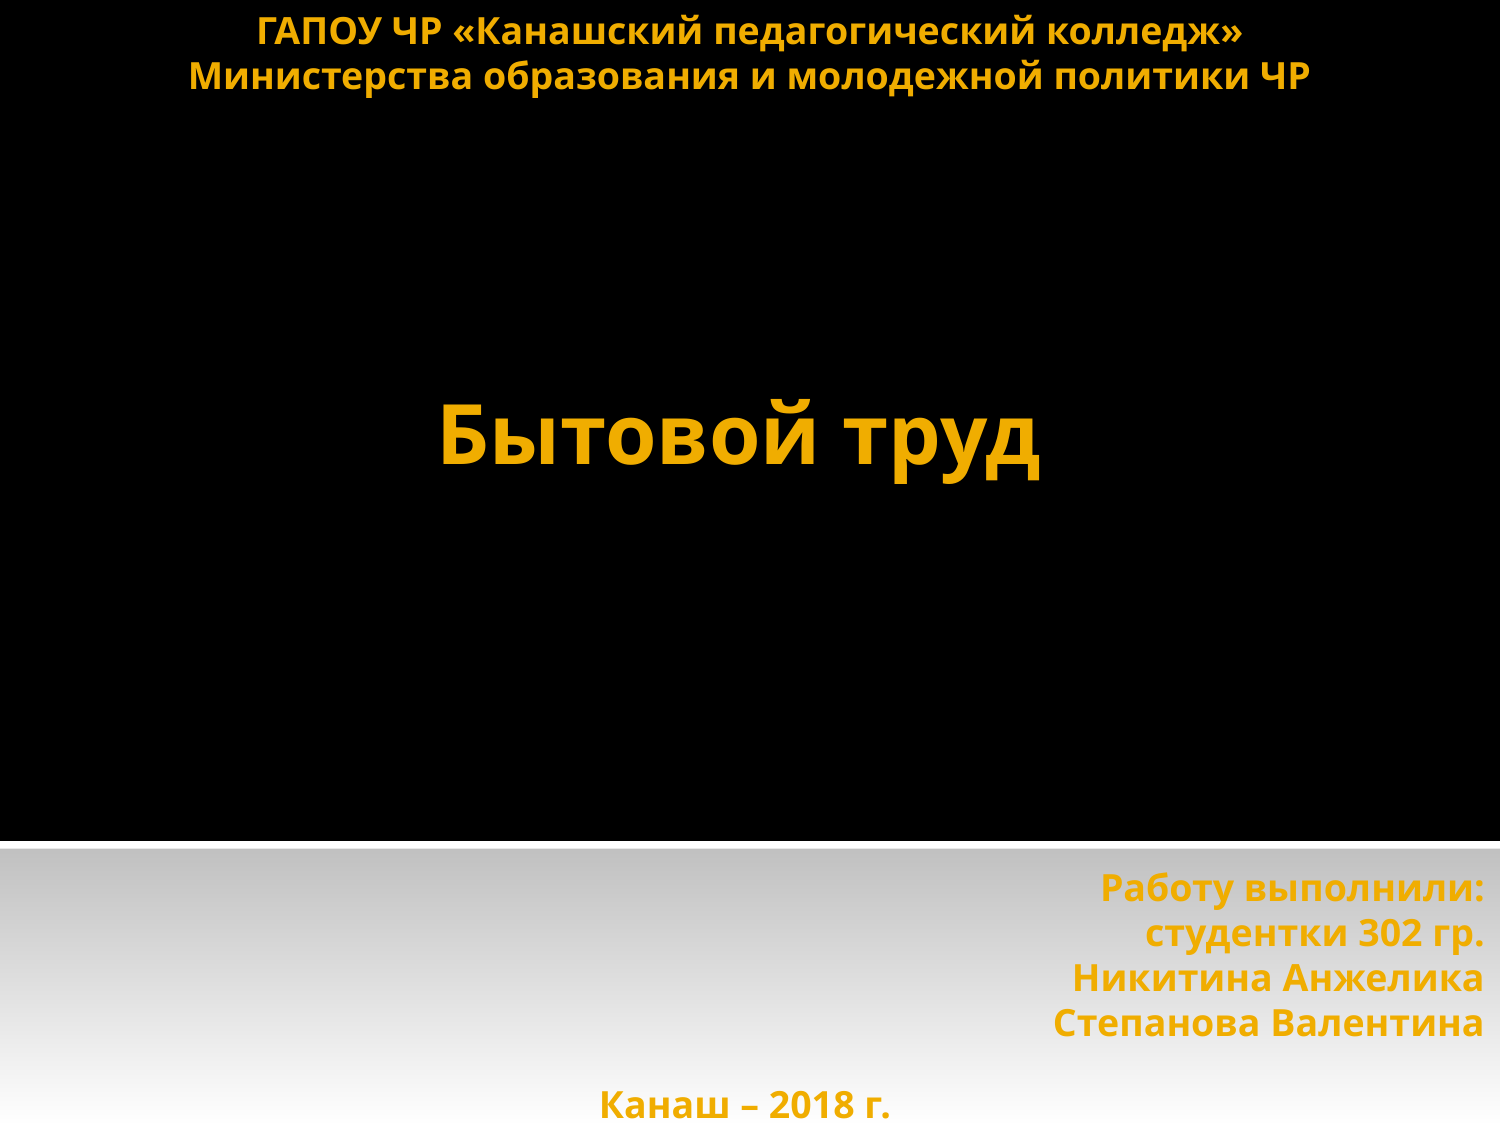

# ГАПОУ ЧР «Канашский педагогический колледж» Министерства образования и молодежной политики ЧР
Бытовой труд
Работу выполнили:
студентки 302 гр.
Никитина Анжелика
Степанова Валентина
Канаш – 2018 г.